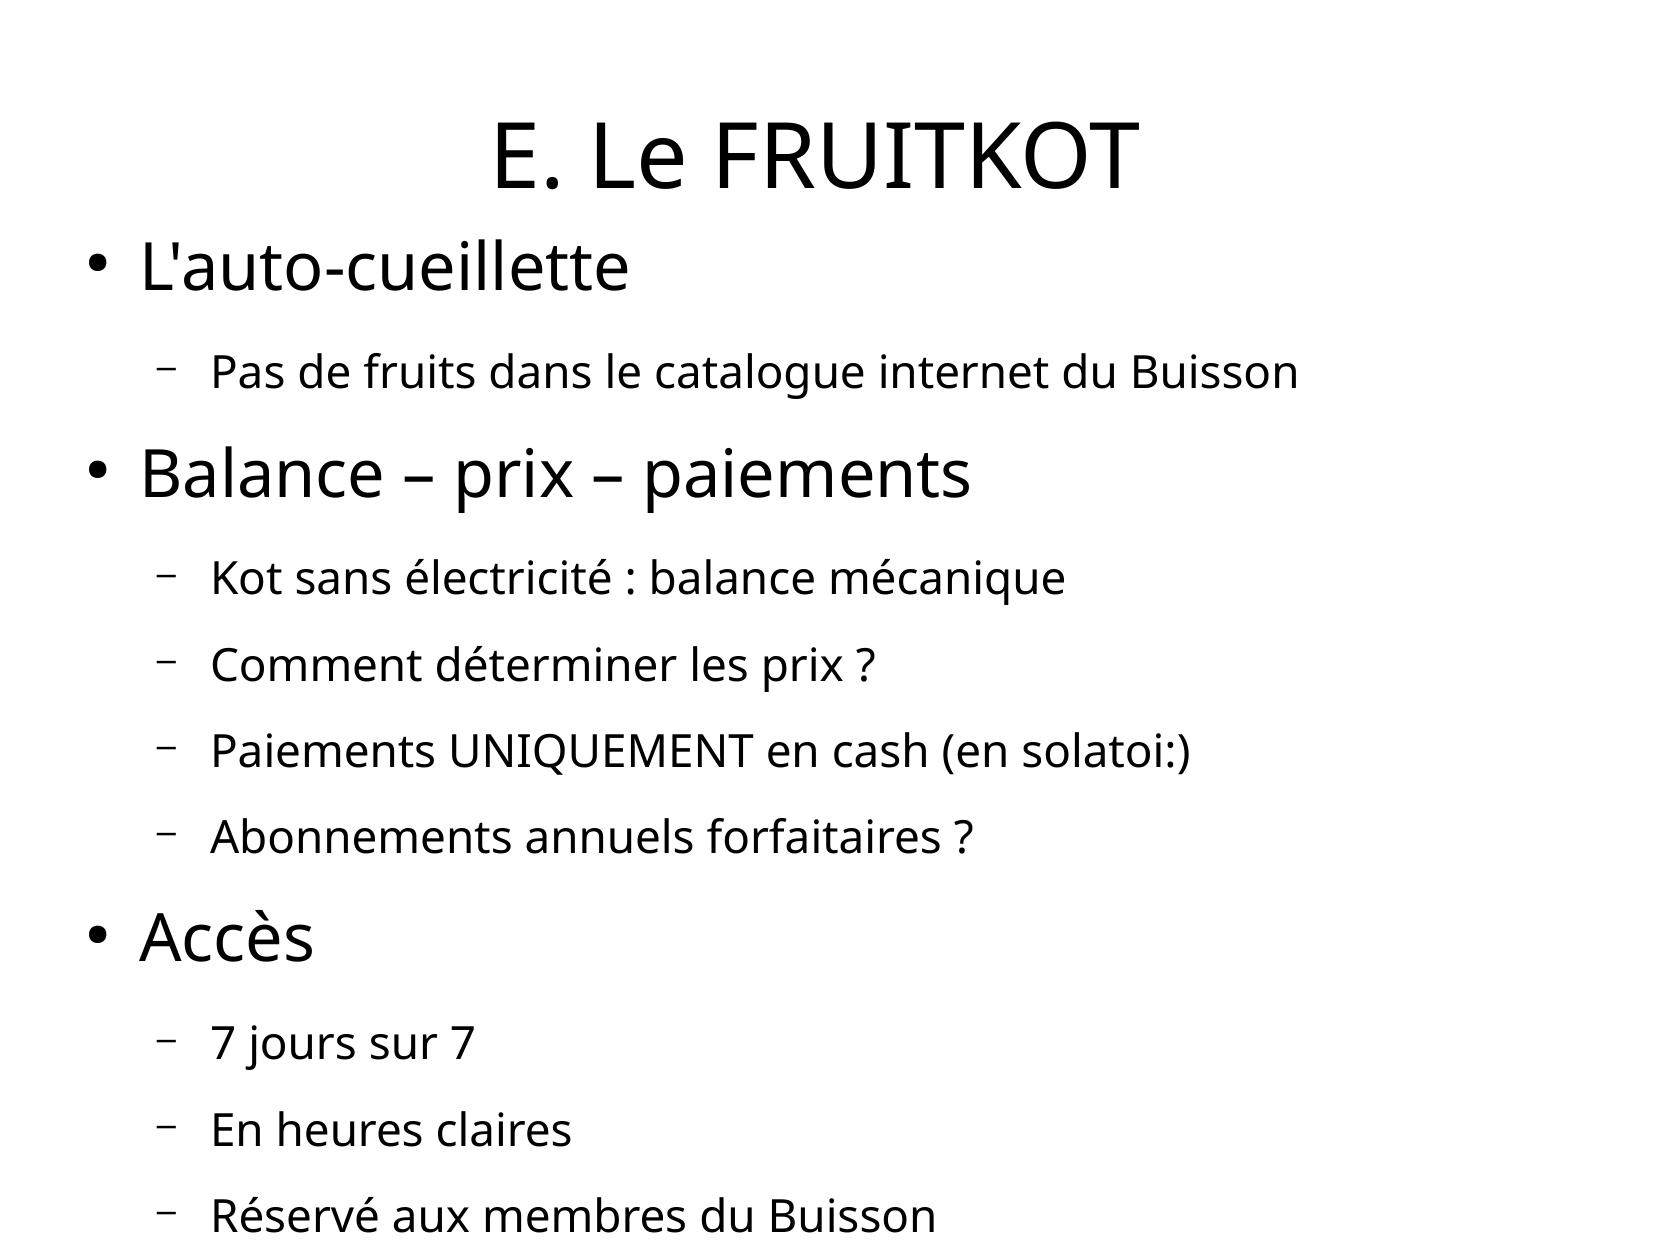

# E. Le FRUITKOT
L'auto-cueillette
Pas de fruits dans le catalogue internet du Buisson
Balance – prix – paiements
Kot sans électricité : balance mécanique
Comment déterminer les prix ?
Paiements UNIQUEMENT en cash (en solatoi:)
Abonnements annuels forfaitaires ?
Accès
7 jours sur 7
En heures claires
Réservé aux membres du Buisson